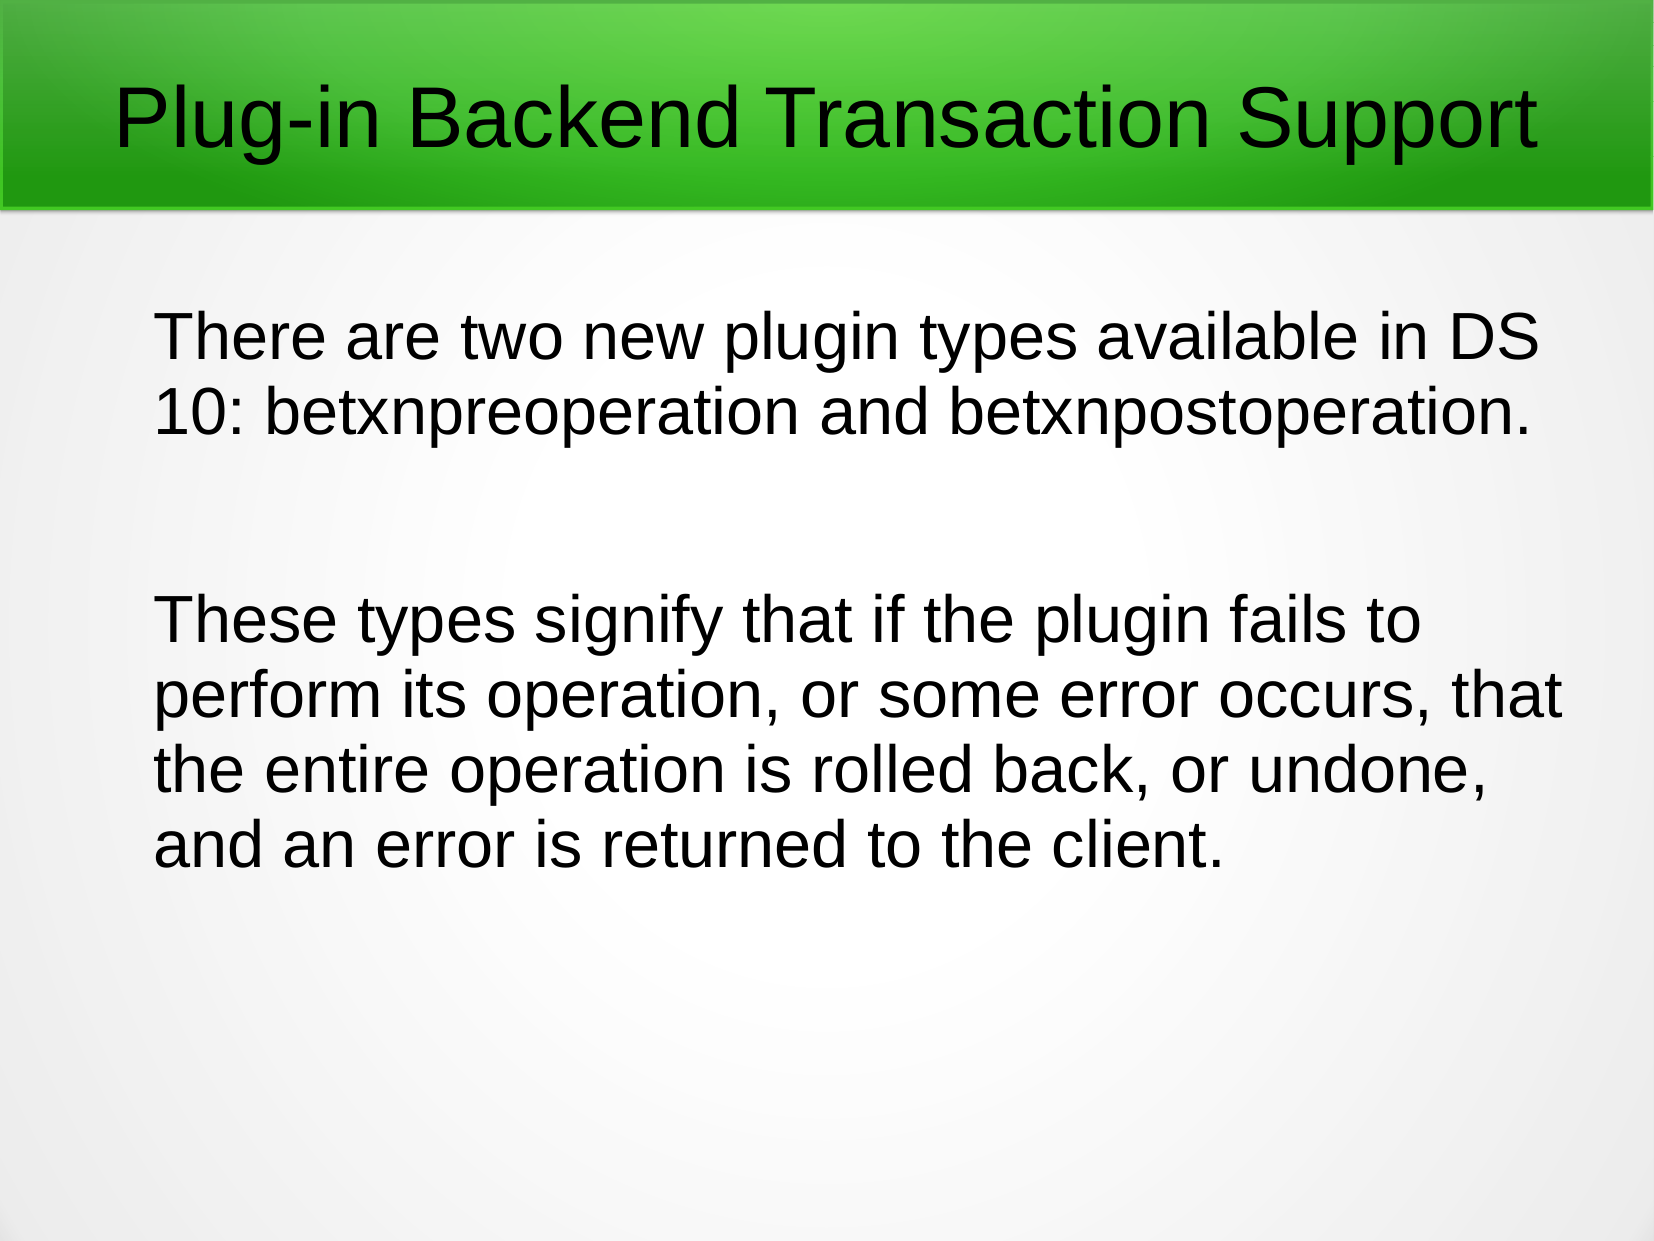

# Plug-in Backend Transaction Support
There are two new plugin types available in DS 10: betxnpreoperation and betxnpostoperation.
These types signify that if the plugin fails to perform its operation, or some error occurs, that the entire operation is rolled back, or undone, and an error is returned to the client.